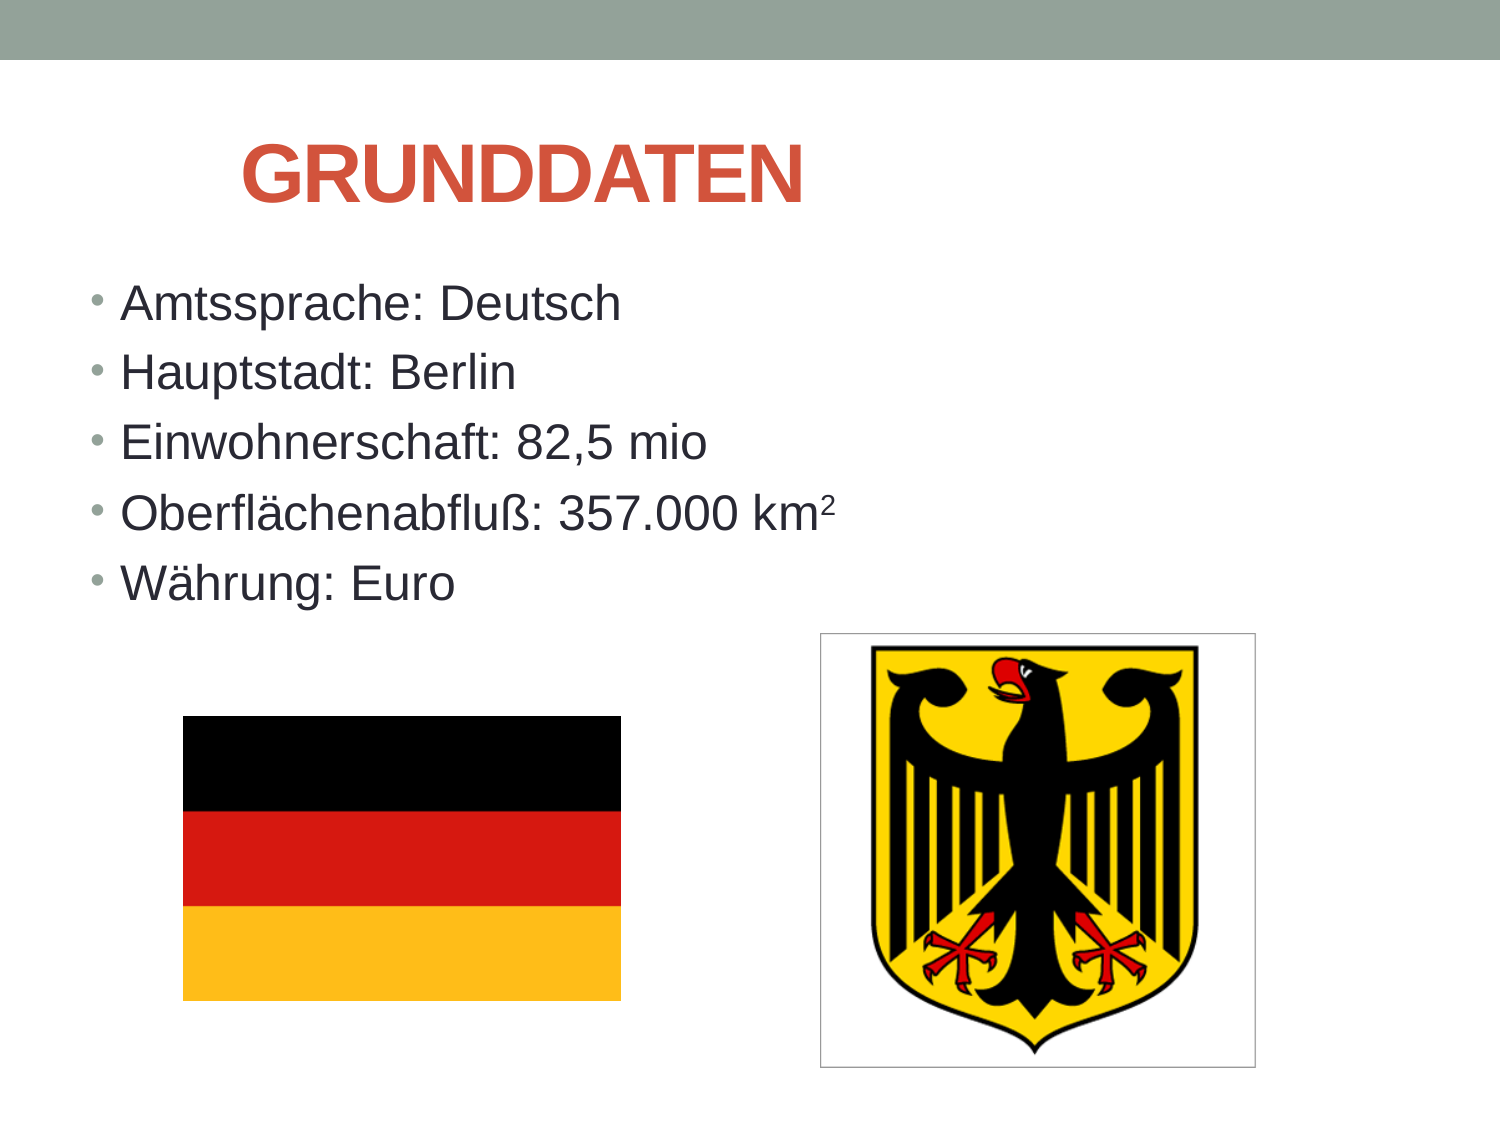

# GRUNDDATEN
Amtssprache: Deutsch
Hauptstadt: Berlin
Einwohnerschaft: 82,5 mio
Oberflächenabfluß: 357.000 km2
Währung: Euro